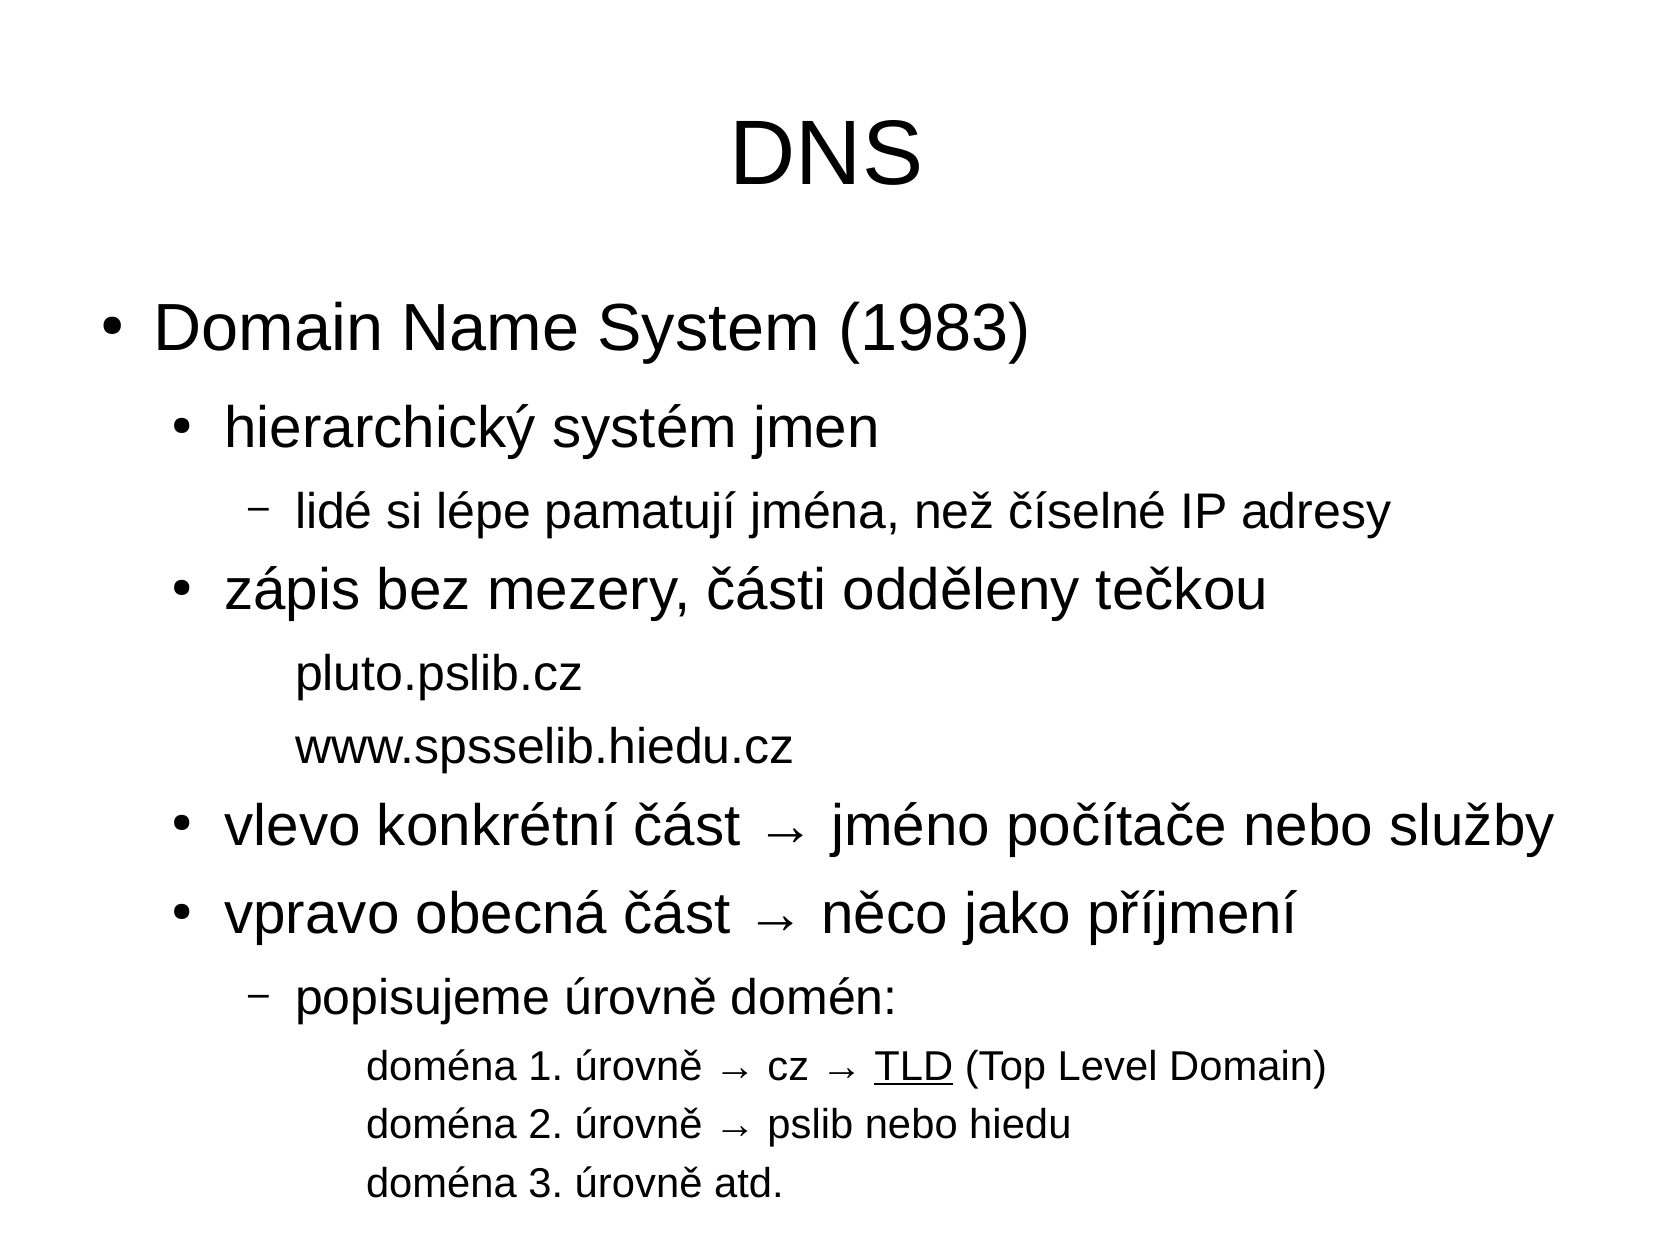

# DNS
Domain Name System (1983)
hierarchický systém jmen
lidé si lépe pamatují jména, než číselné IP adresy
zápis bez mezery, části odděleny tečkou
pluto.pslib.cz
www.spsselib.hiedu.cz
vlevo konkrétní část → jméno počítače nebo služby
vpravo obecná část → něco jako příjmení
popisujeme úrovně domén:
doména 1. úrovně → cz → TLD (Top Level Domain)
doména 2. úrovně → pslib nebo hiedu
doména 3. úrovně atd.